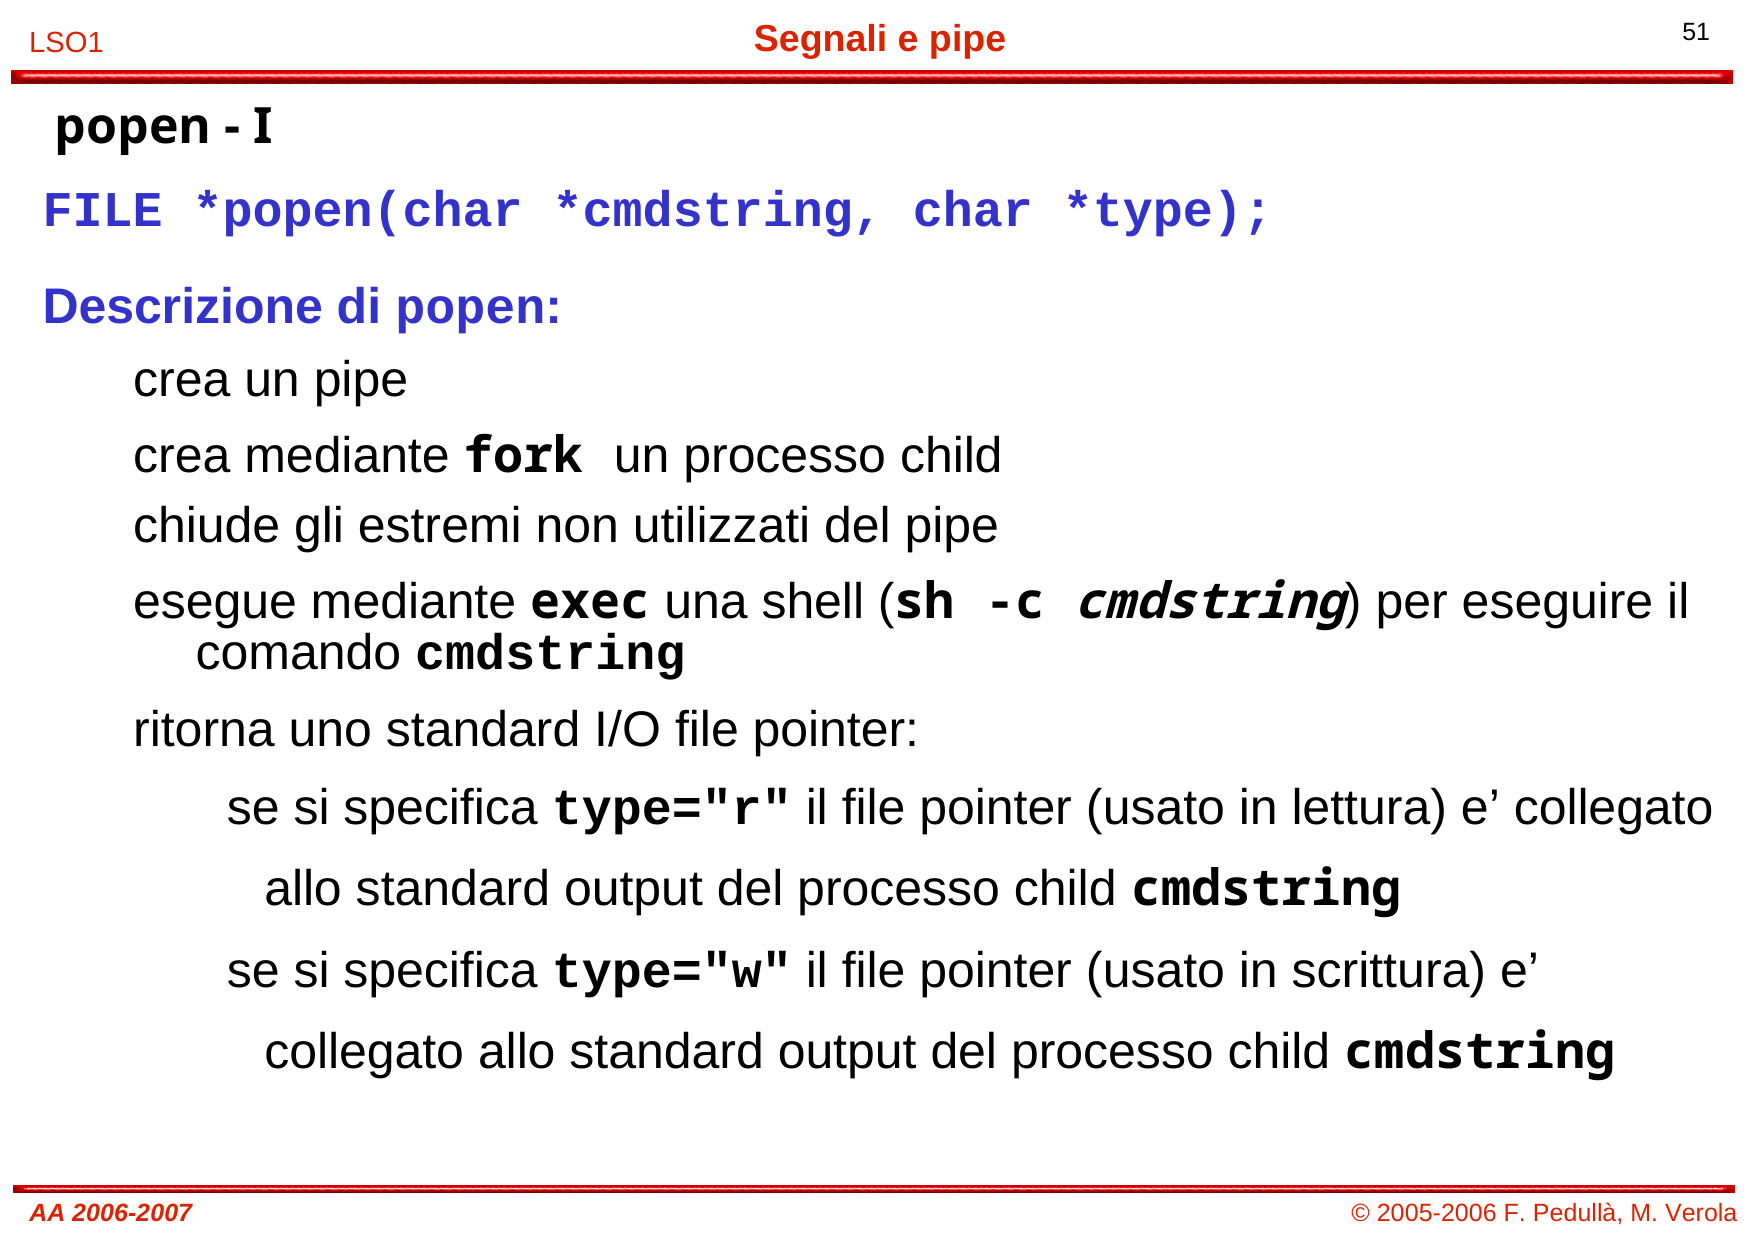

# popen - I
FILE *popen(char *cmdstring, char *type);
Descrizione di popen:
crea un pipe
crea mediante fork un processo child
chiude gli estremi non utilizzati del pipe
esegue mediante exec una shell (sh -c cmdstring) per eseguire il comando cmdstring
ritorna uno standard I/O file pointer:
se si specifica type="r" il file pointer (usato in lettura) e’ collegato allo standard output del processo child cmdstring
se si specifica type="w" il file pointer (usato in scrittura) e’ collegato allo standard output del processo child cmdstring